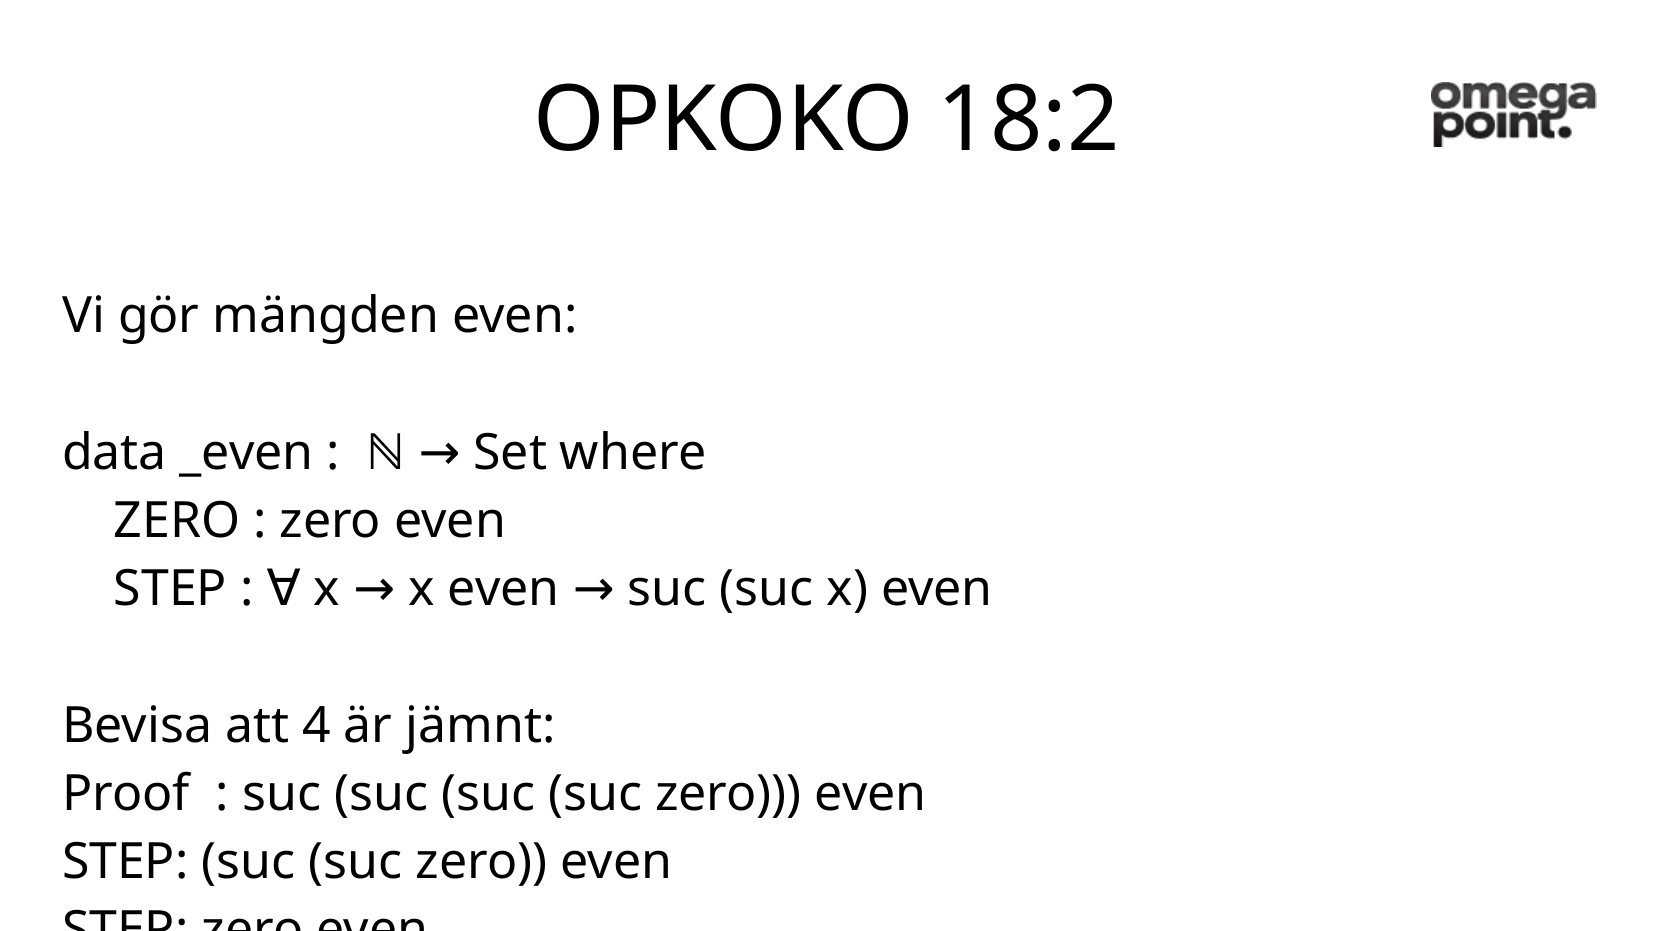

# OPKOKO 18:2
Vi gör mängden even:
data _even : ℕ → Set where
 ZERO : zero even
 STEP : ∀ x → x even → suc (suc x) even
Bevisa att 4 är jämnt:
Proof : suc (suc (suc (suc zero))) even
STEP: (suc (suc zero)) even
STEP: zero even
ZERO